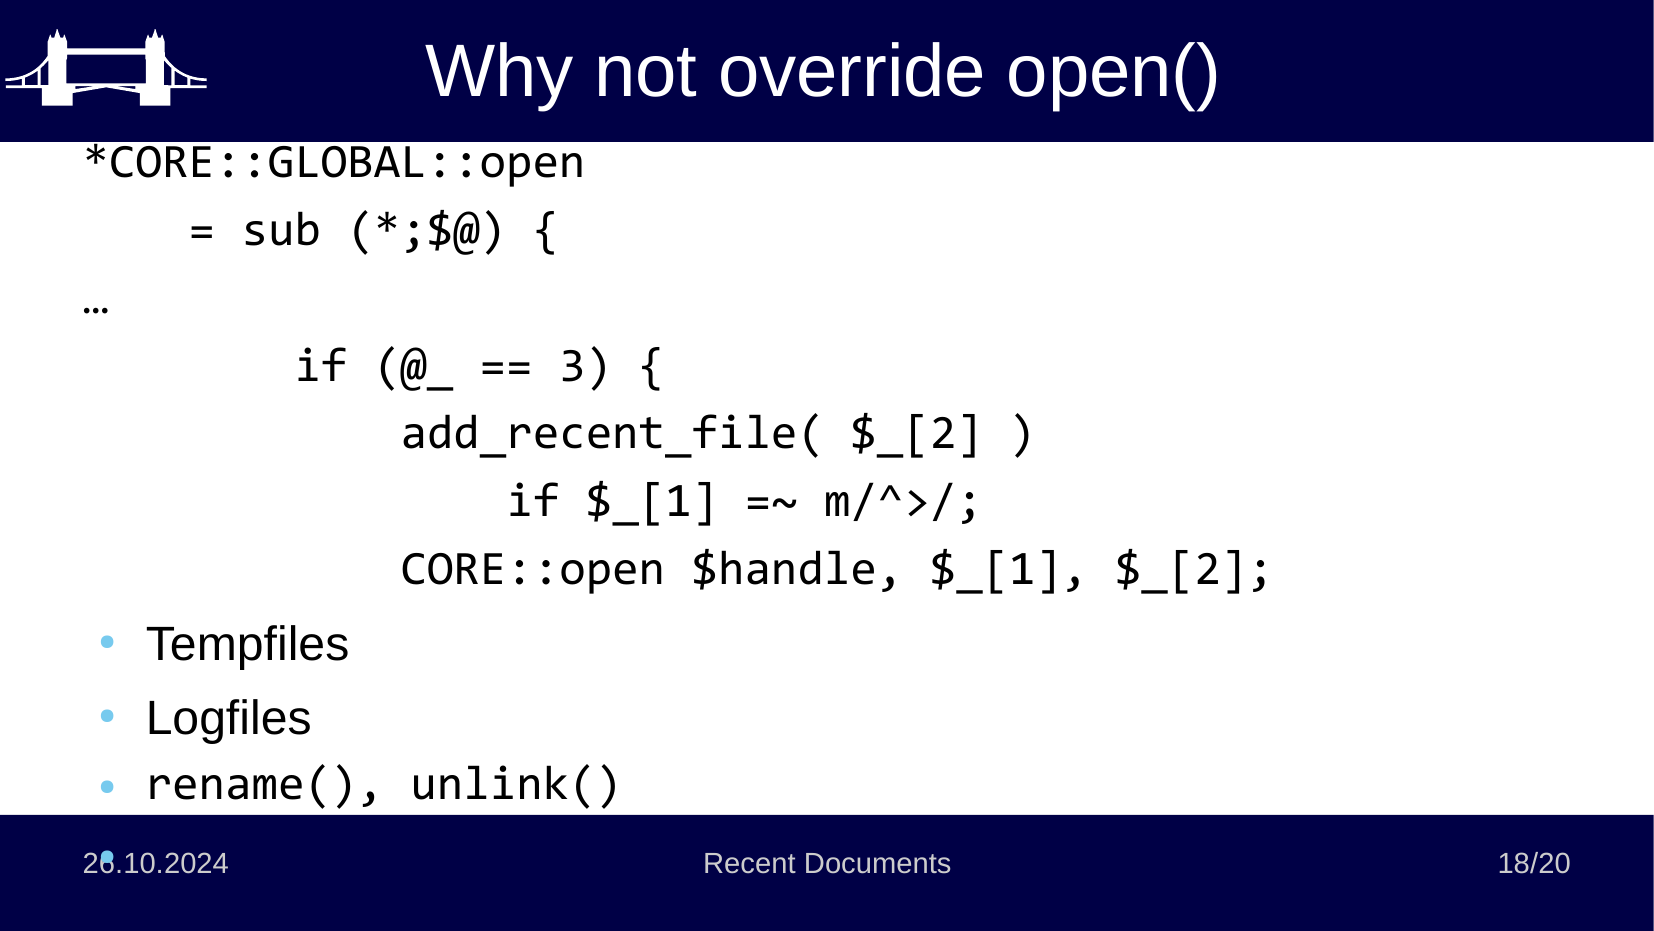

# Why not override open()
*CORE::GLOBAL::open
 = sub (*;$@) {
…
 if (@_ == 3) {
 add_recent_file( $_[2] )
 if $_[1] =~ m/^>/;
 CORE::open $handle, $_[1], $_[2];
Tempfiles
Logfiles
rename(), unlink()
08. März 2019
18